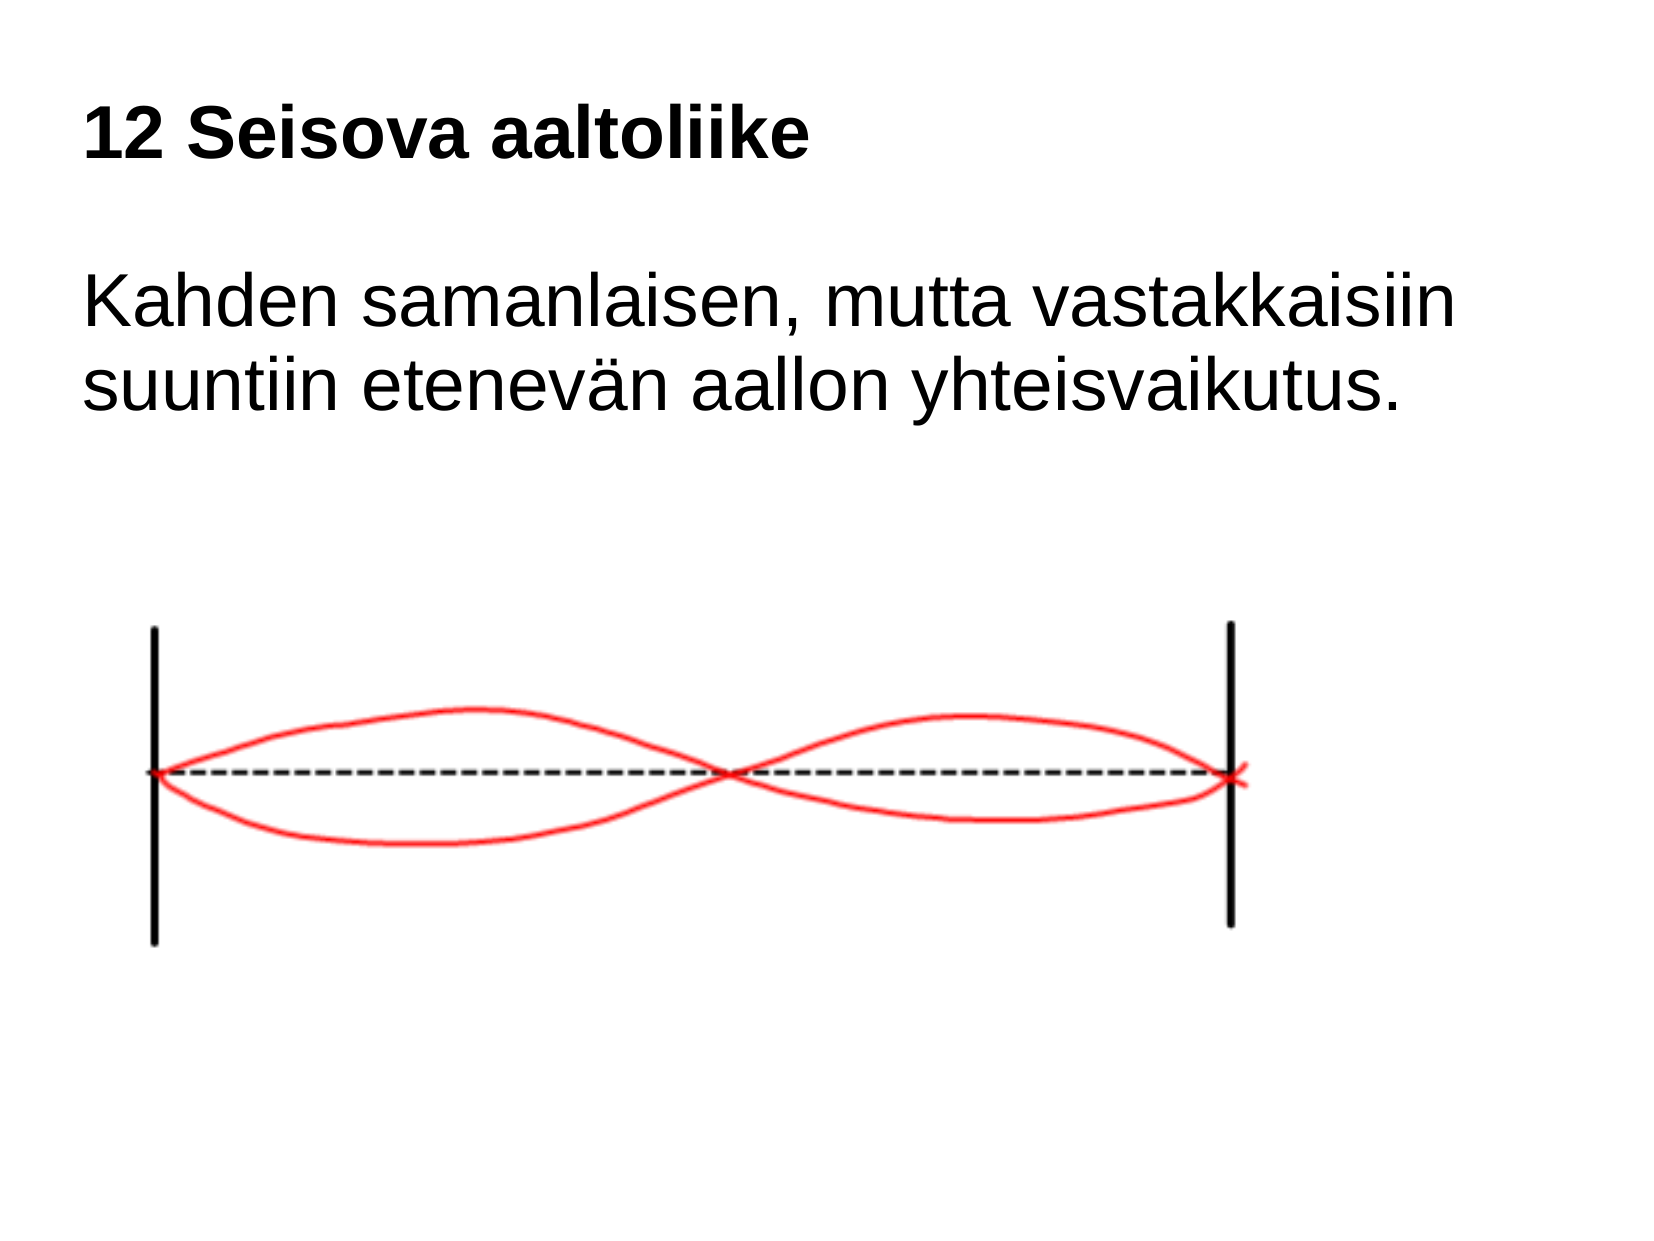

12 Seisova aaltoliike
Kahden samanlaisen, mutta vastakkaisiin suuntiin etenevän aallon yhteisvaikutus.